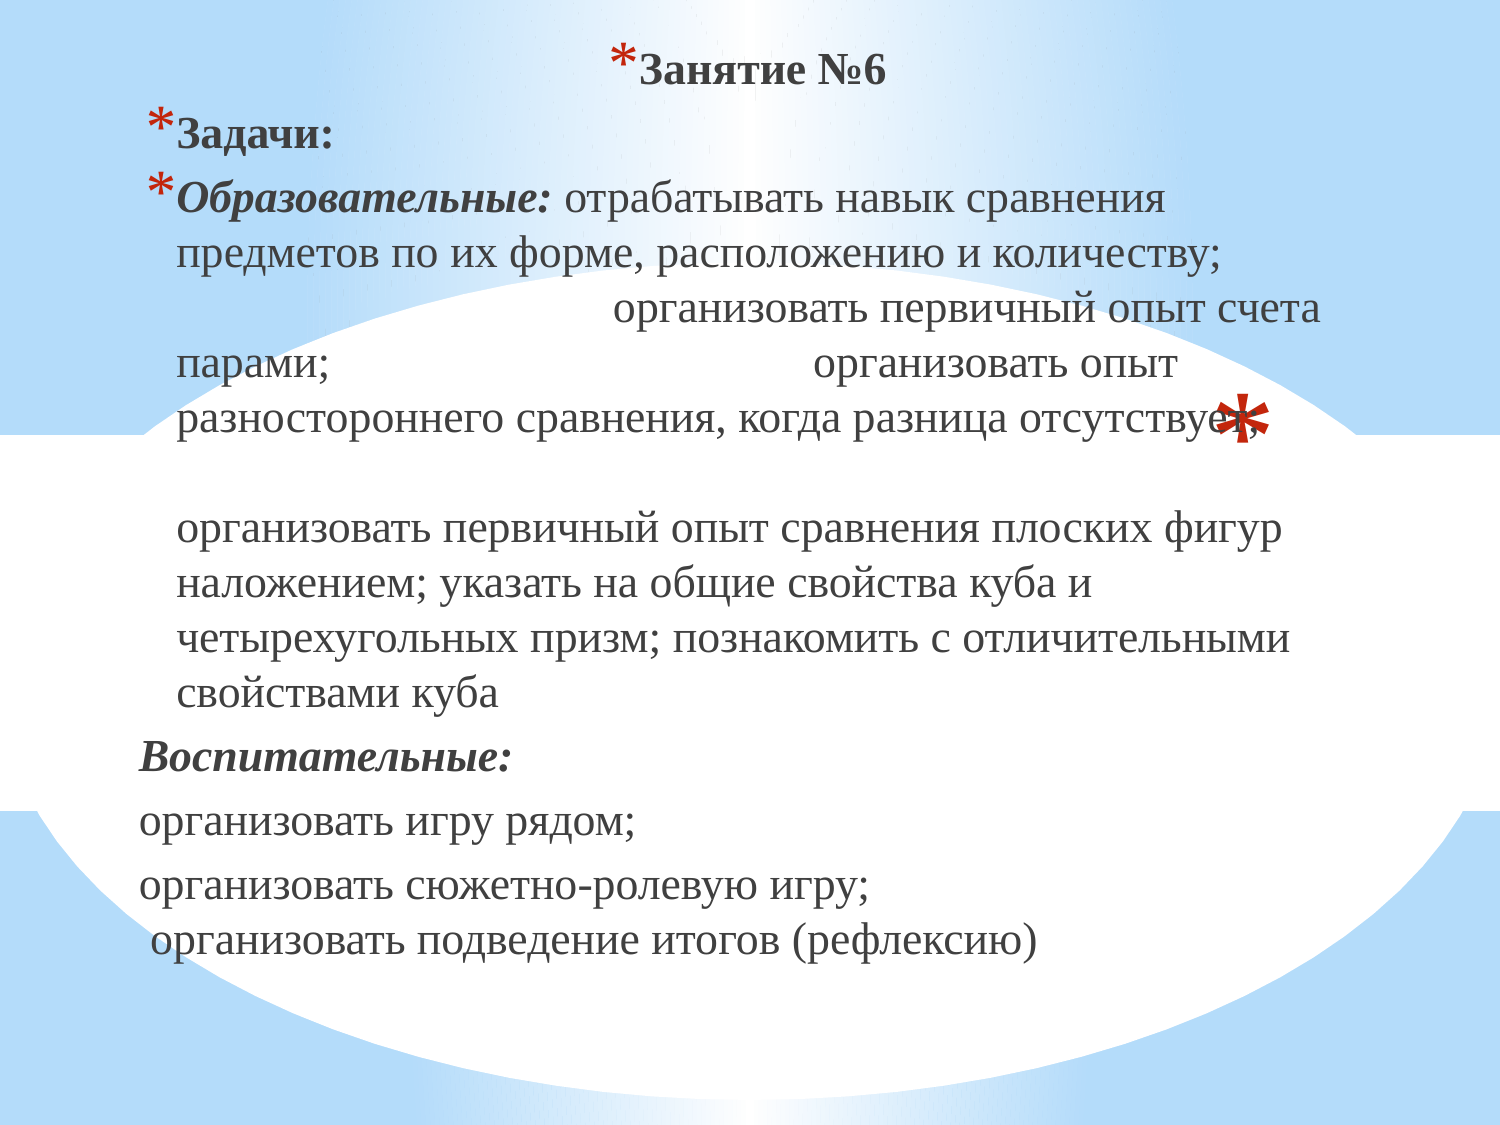

Занятие №6
Задачи:
Образовательные: отрабатывать навык сравнения предметов по их форме, расположению и количеству; организовать первичный опыт счета парами; организовать опыт разностороннего сравнения, когда разница отсутствует; организовать первичный опыт сравнения плоских фигур наложением; указать на общие свойства куба и четырехугольных призм; познакомить с отличительными свойствами куба
Воспитательные:
организовать игру рядом;
организовать сюжетно-ролевую игру; организовать подведение итогов (рефлексию)
#